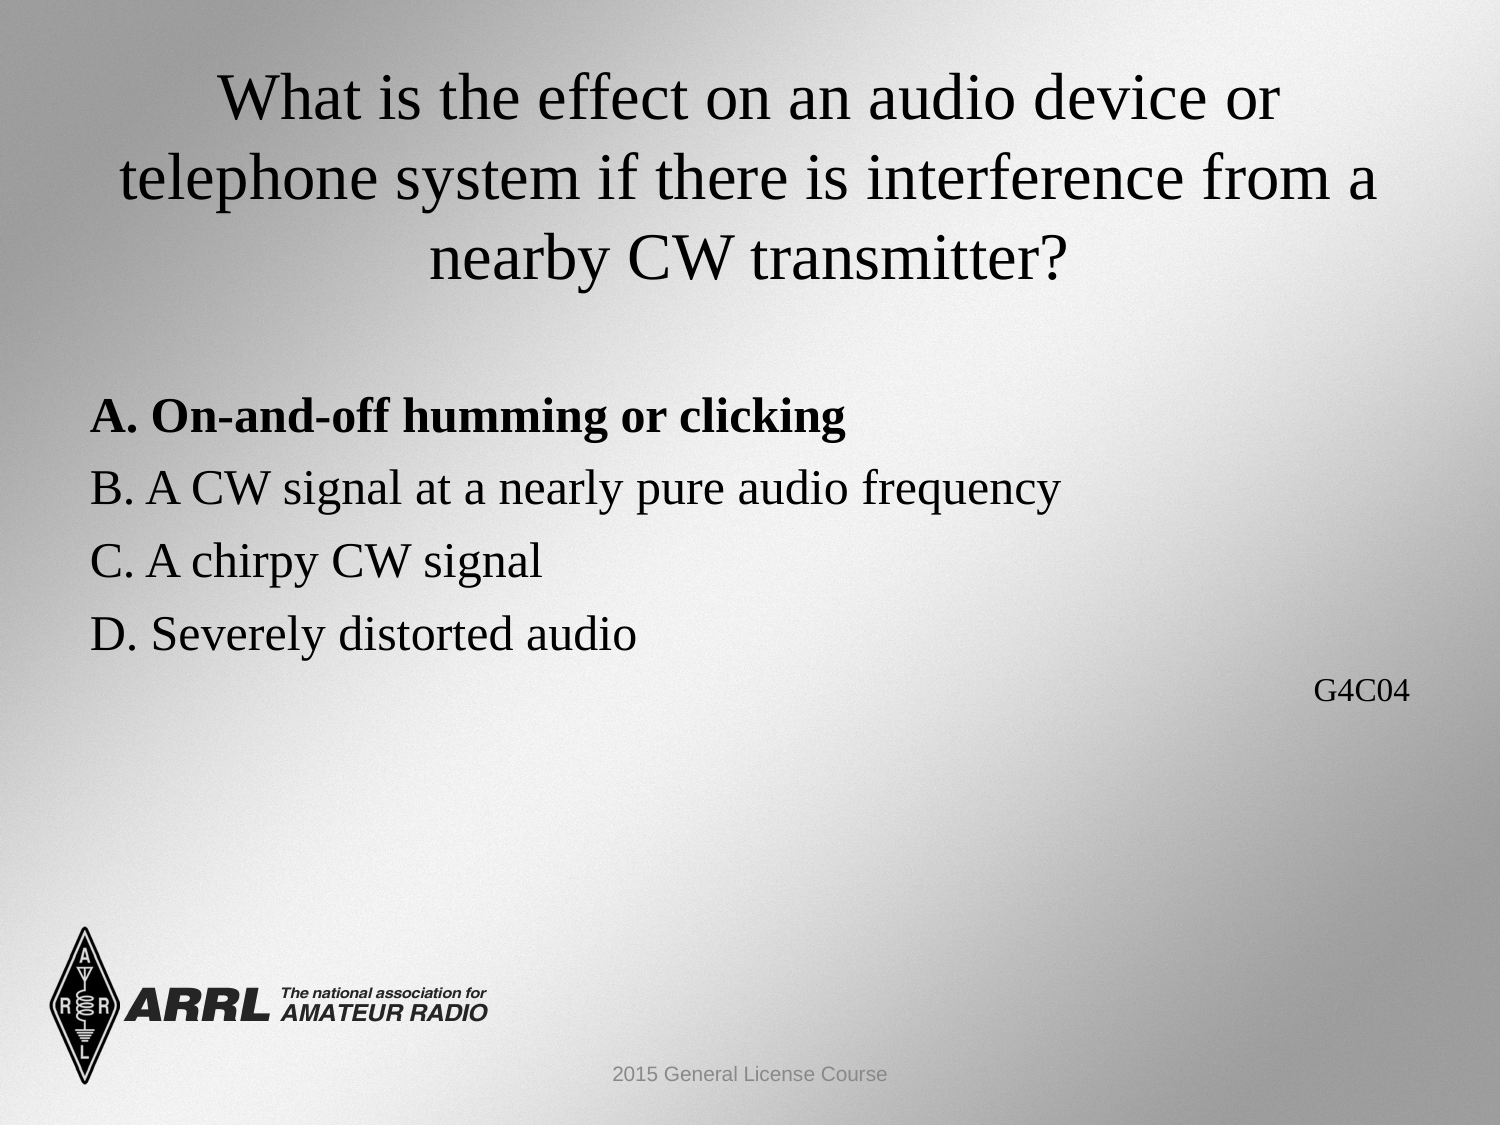

# What is the effect on an audio device or telephone system if there is interference from a nearby CW transmitter?
A. On-and-off humming or clicking
B. A CW signal at a nearly pure audio frequency
C. A chirpy CW signal
D. Severely distorted audio
 G4C04
2015 General License Course